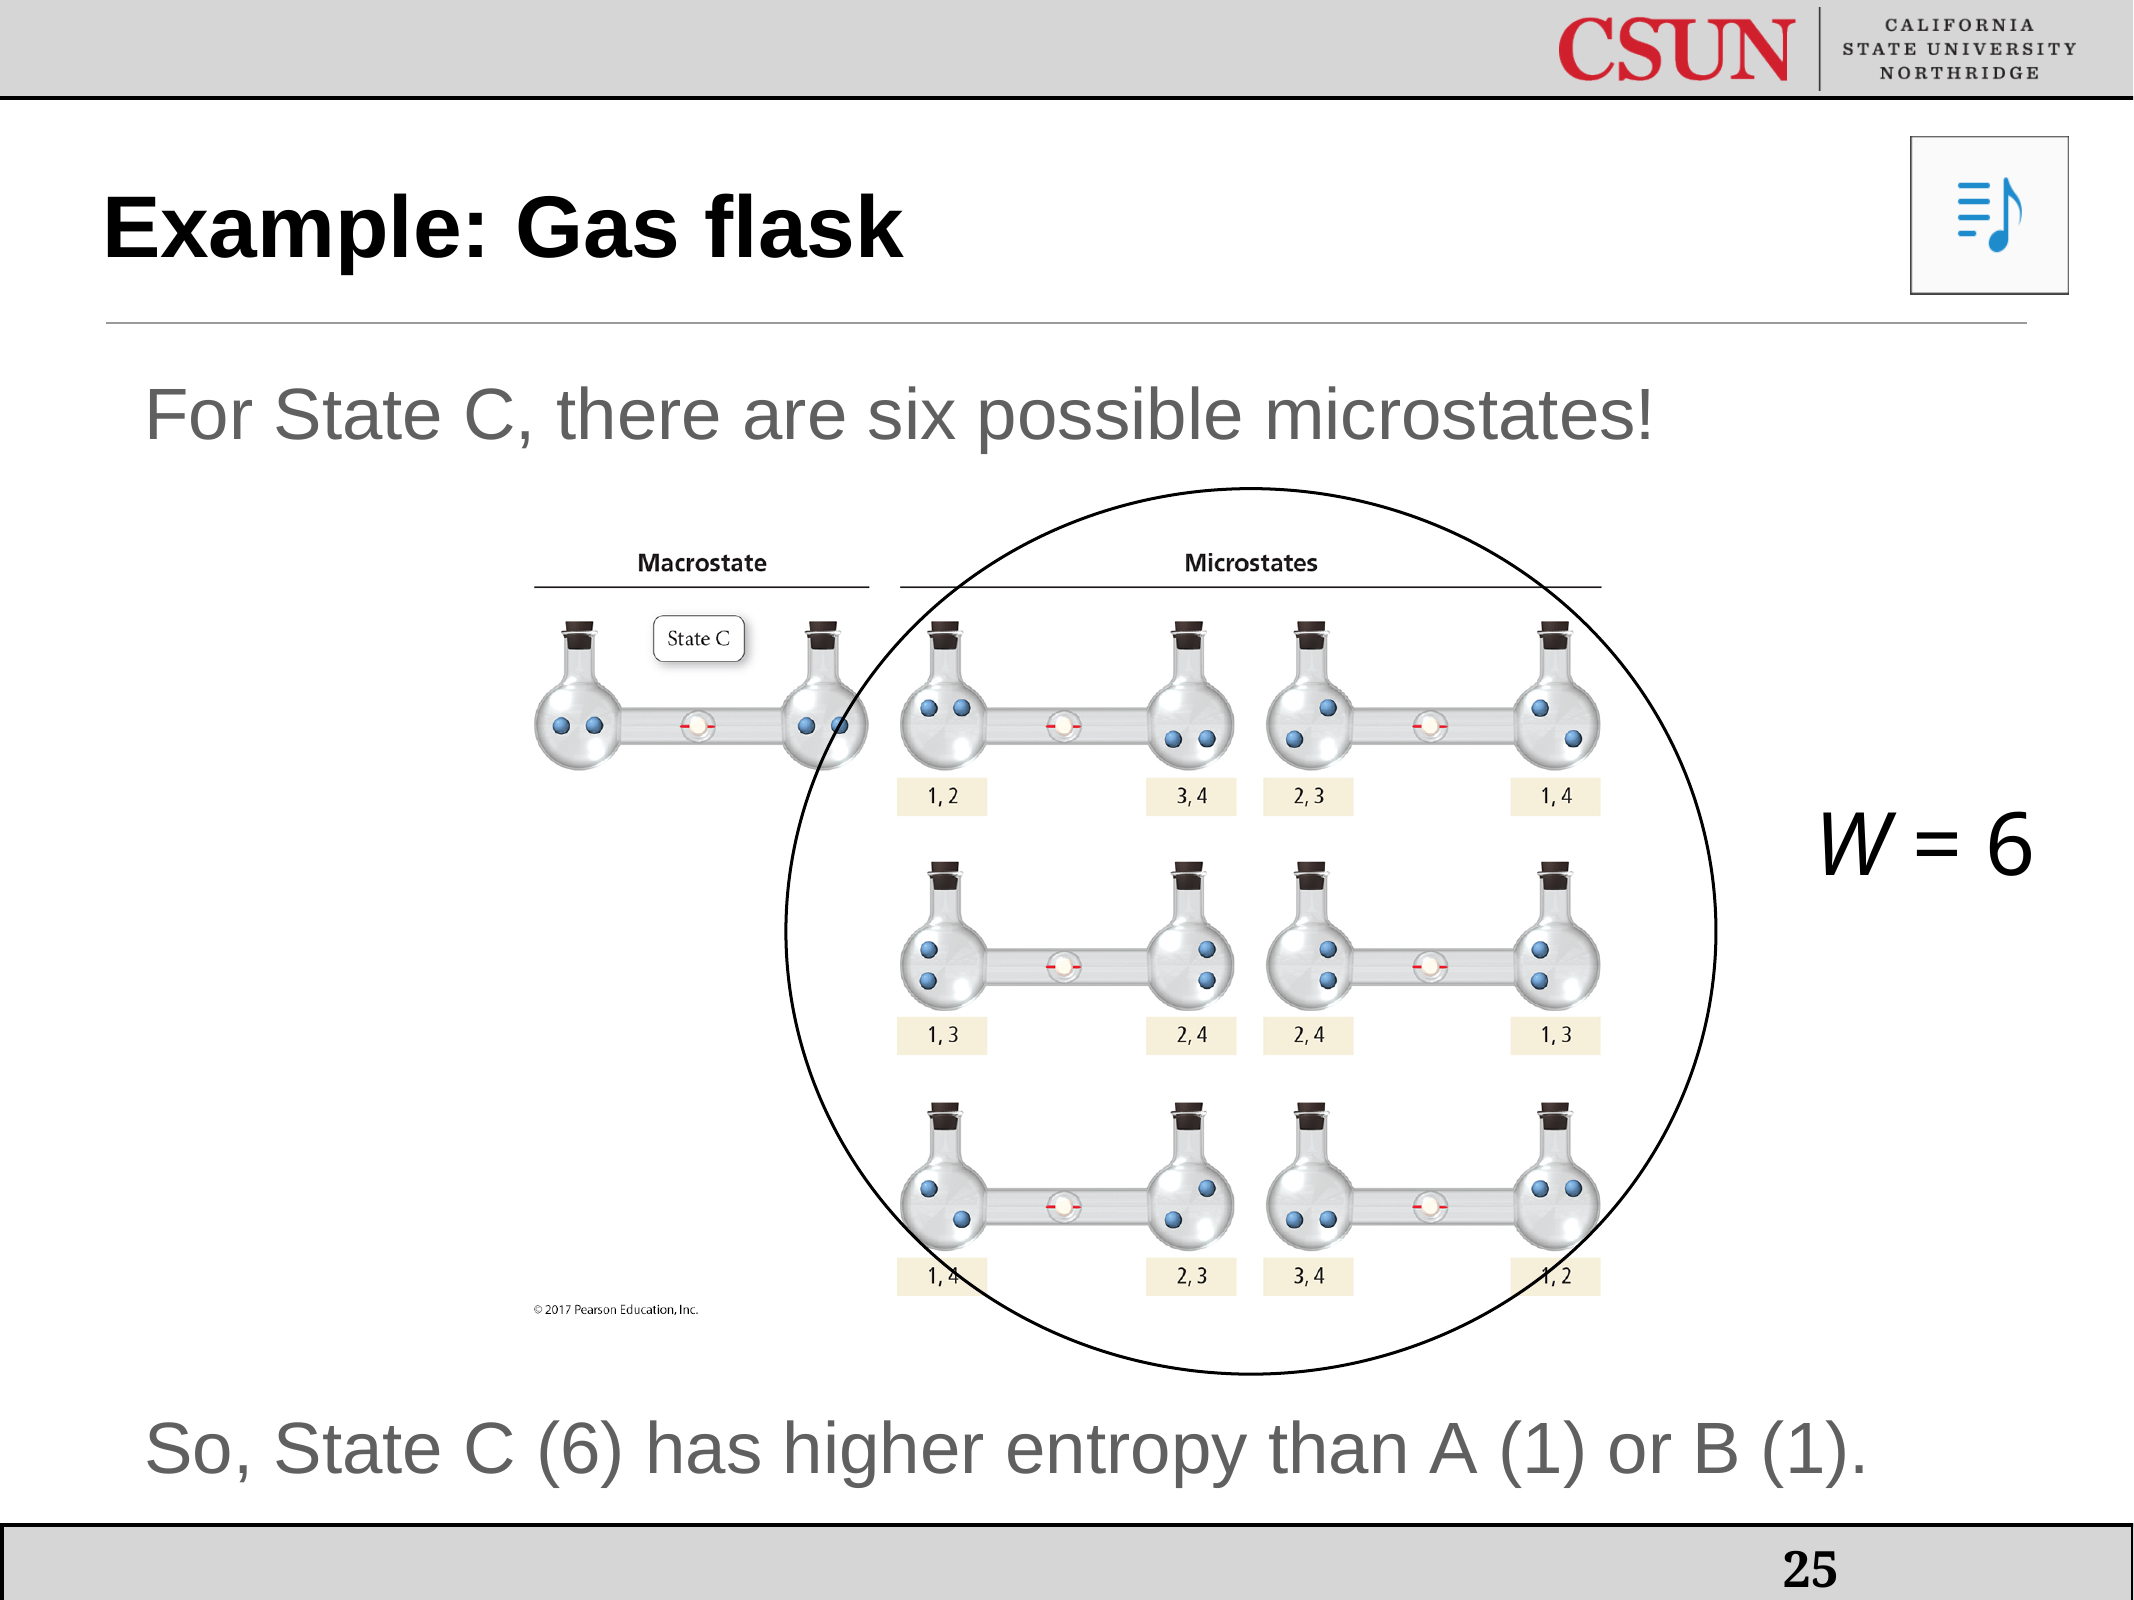

# Example: Gas flask
For State C, there are six possible microstates!
So, State C (6) has higher entropy than A (1) or B (1).
W = 6
25